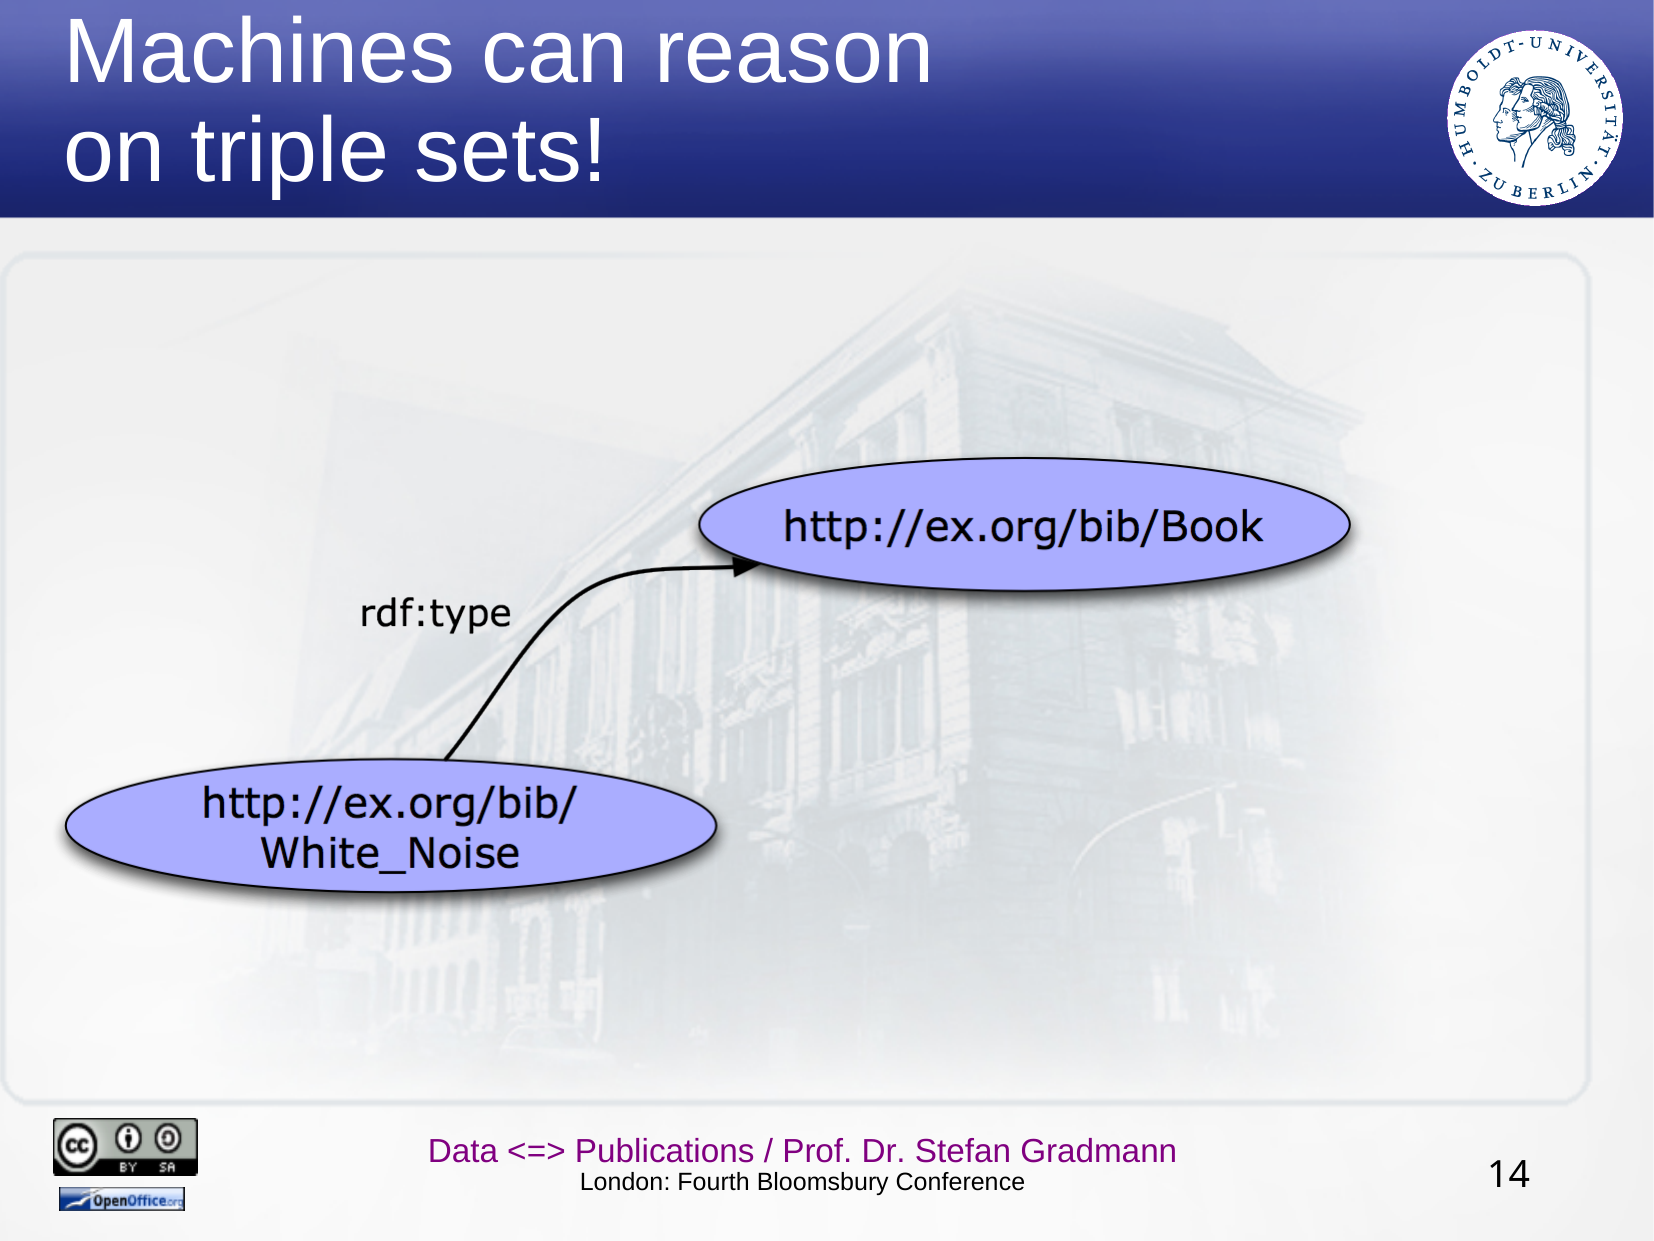

# Machines can reason on triple sets!
Data <=> Publications / Prof. Dr. Stefan Gradmann